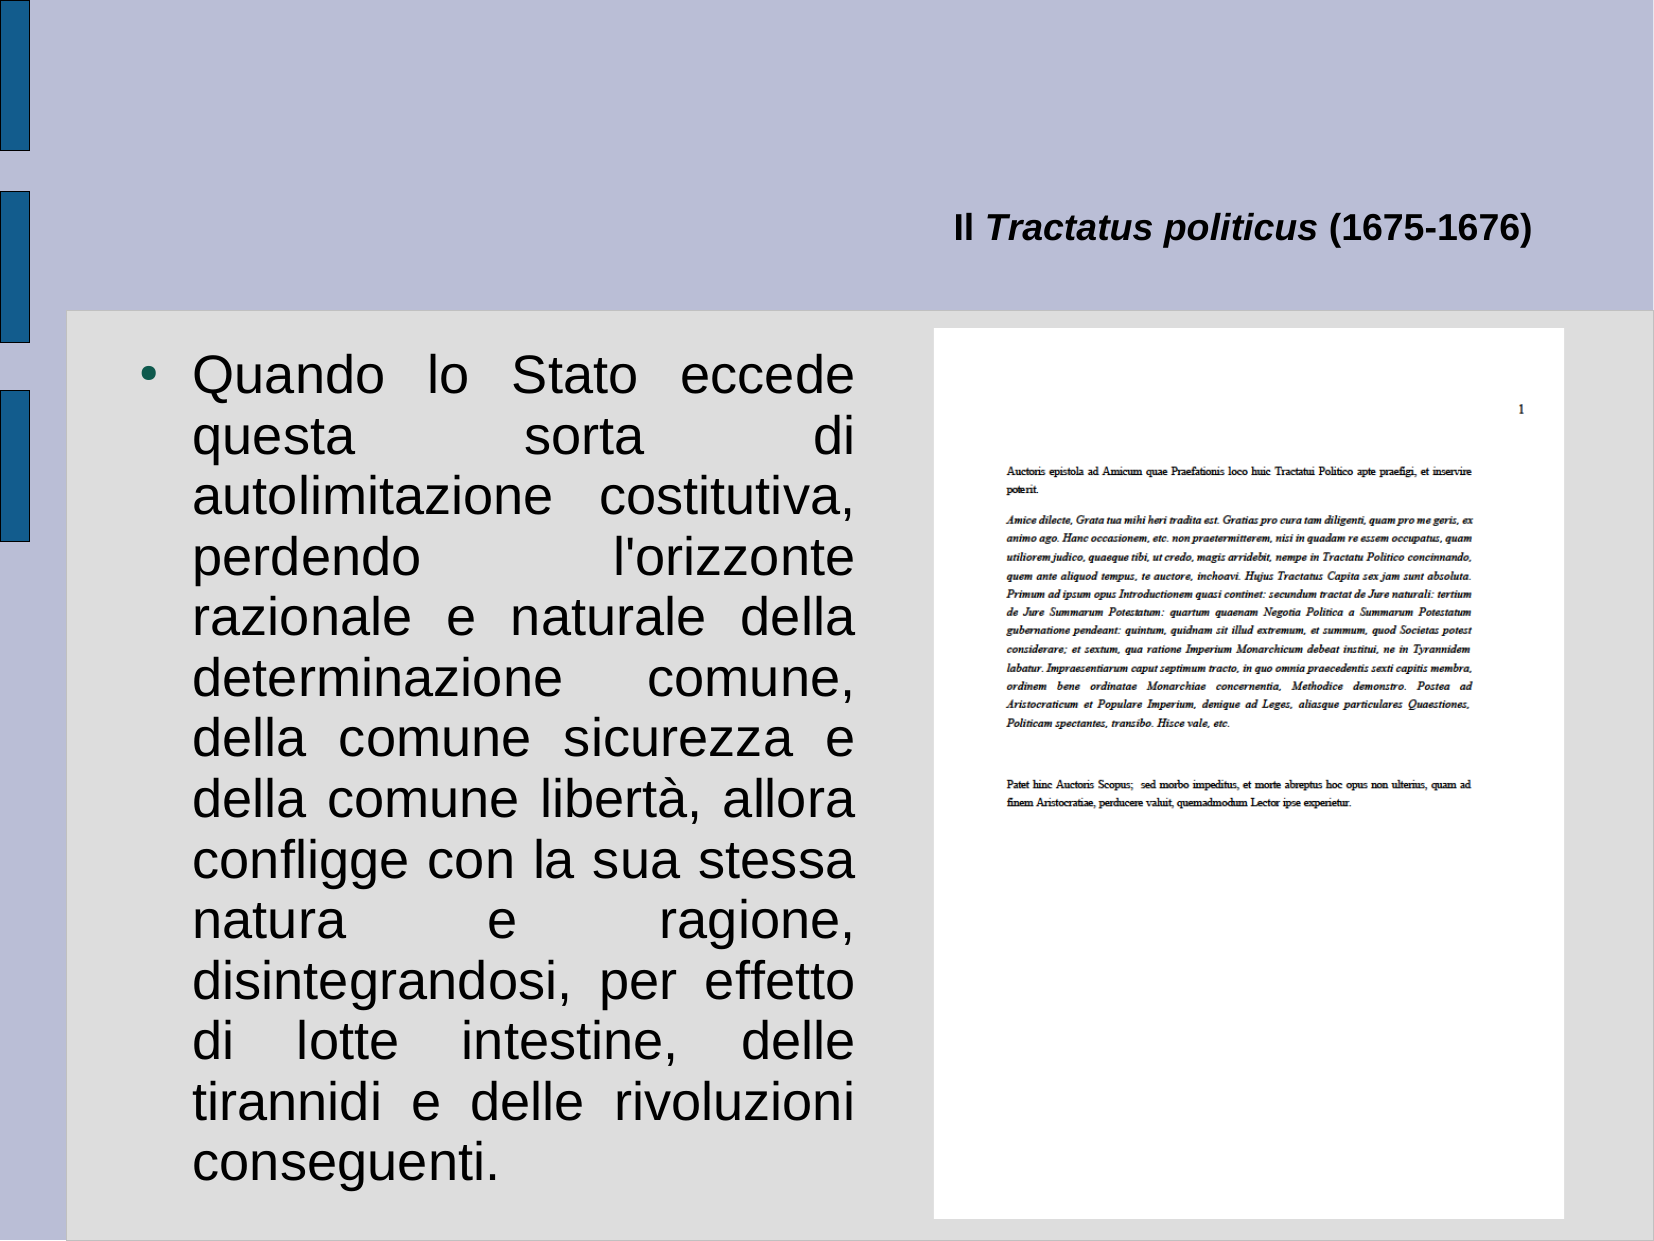

#
Il Tractatus politicus (1675-1676)
Quando lo Stato eccede questa sorta di autolimitazione costitutiva, perdendo l'orizzonte razionale e naturale della determinazione comune, della comune sicurezza e della comune libertà, allora confligge con la sua stessa natura e ragione, disintegrandosi, per effetto di lotte intestine, delle tirannidi e delle rivoluzioni conseguenti.